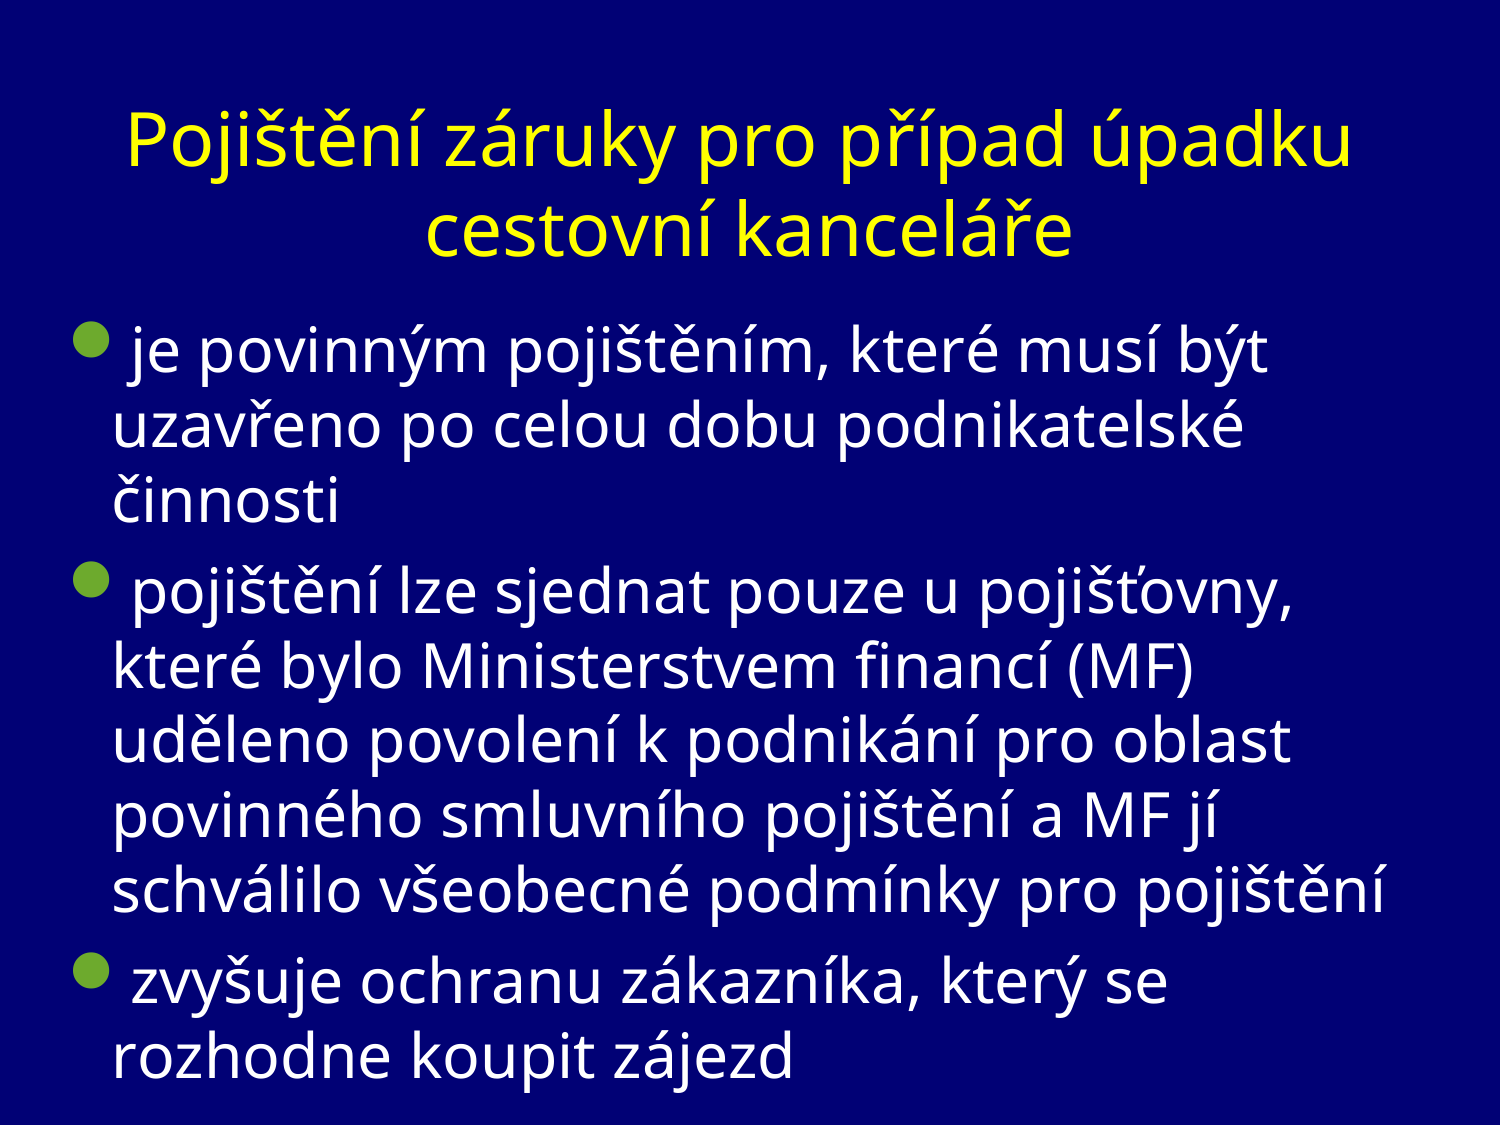

Pojištění záruky pro případ úpadku
cestovní kanceláře
je povinným pojištěním, které musí být uzavřeno po celou dobu podnikatelské činnosti
pojištění lze sjednat pouze u pojišťovny, které bylo Ministerstvem financí (MF) uděleno povolení k podnikání pro oblast povinného smluvního pojištění a MF jí schválilo všeobecné podmínky pro pojištění
zvyšuje ochranu zákazníka, který se rozhodne koupit zájezd